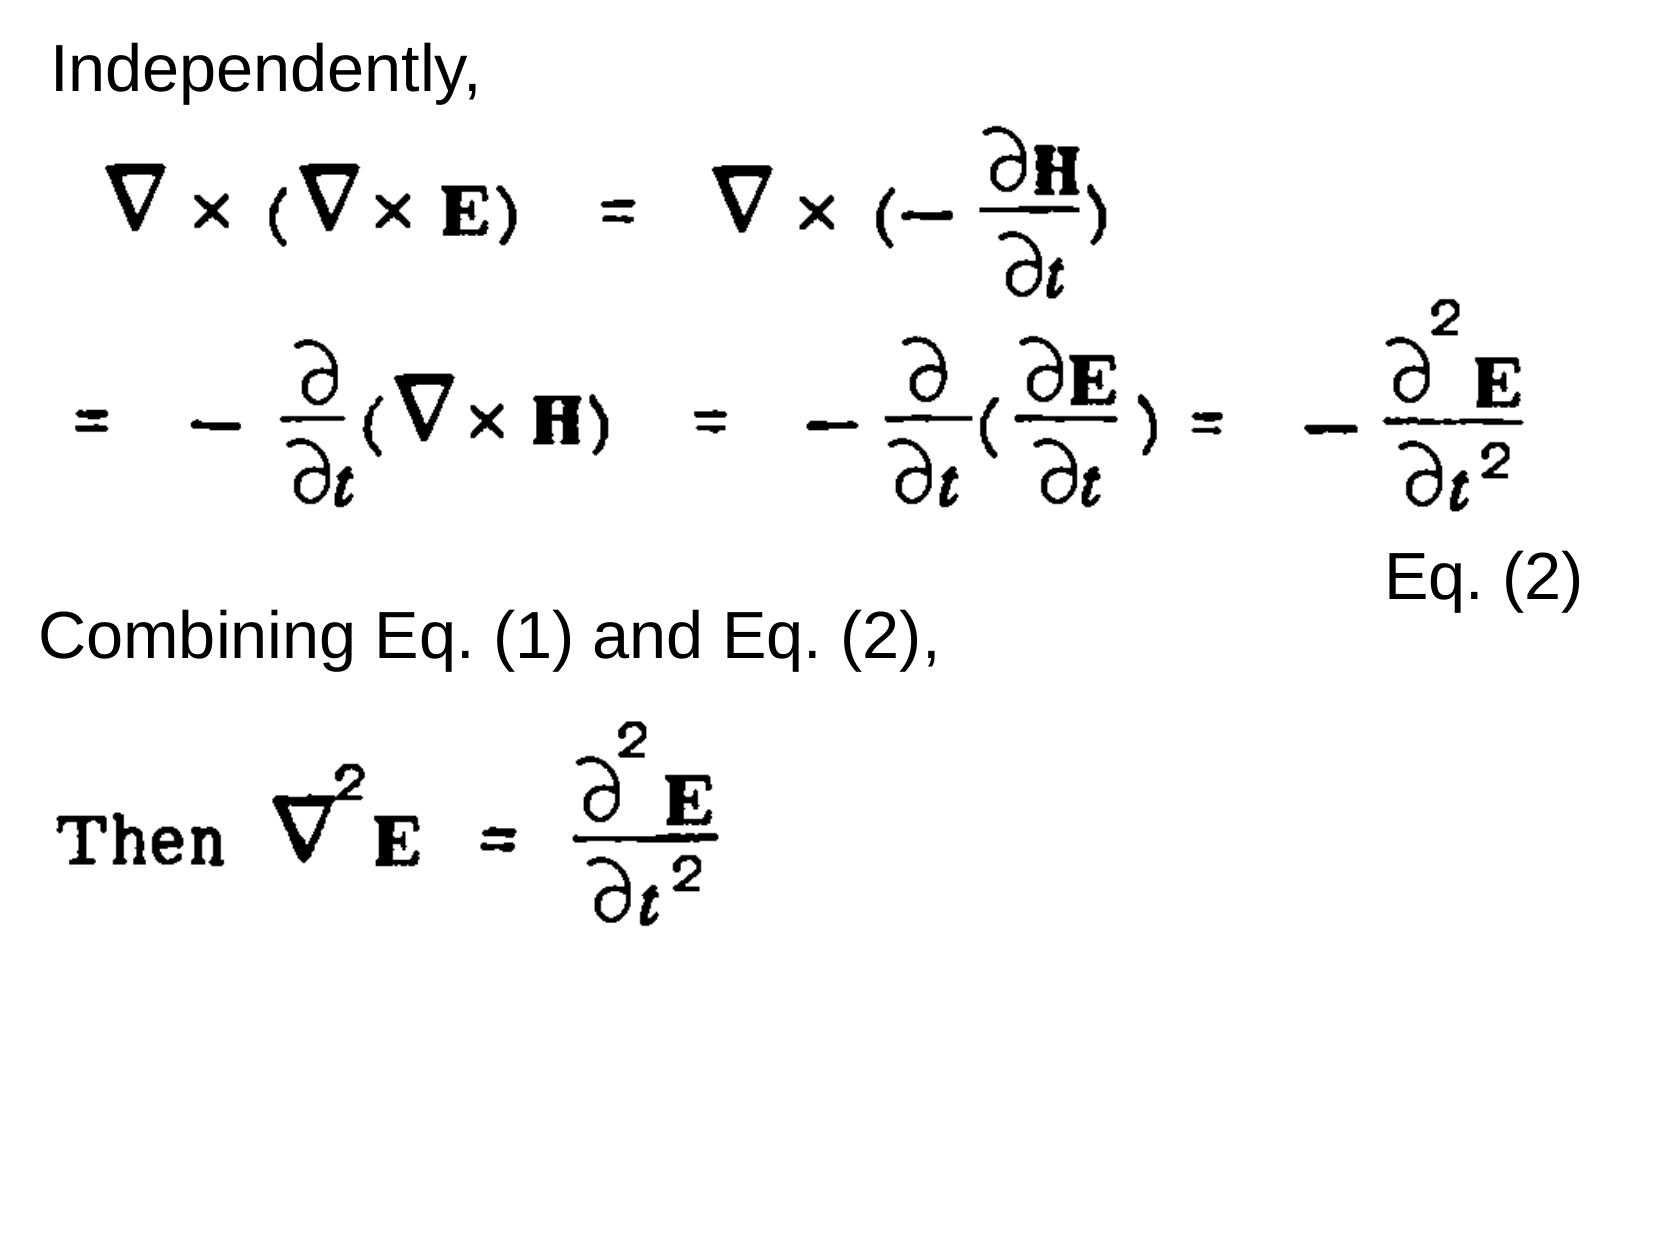

Independently,
Eq. (2)
Combining Eq. (1) and Eq. (2),